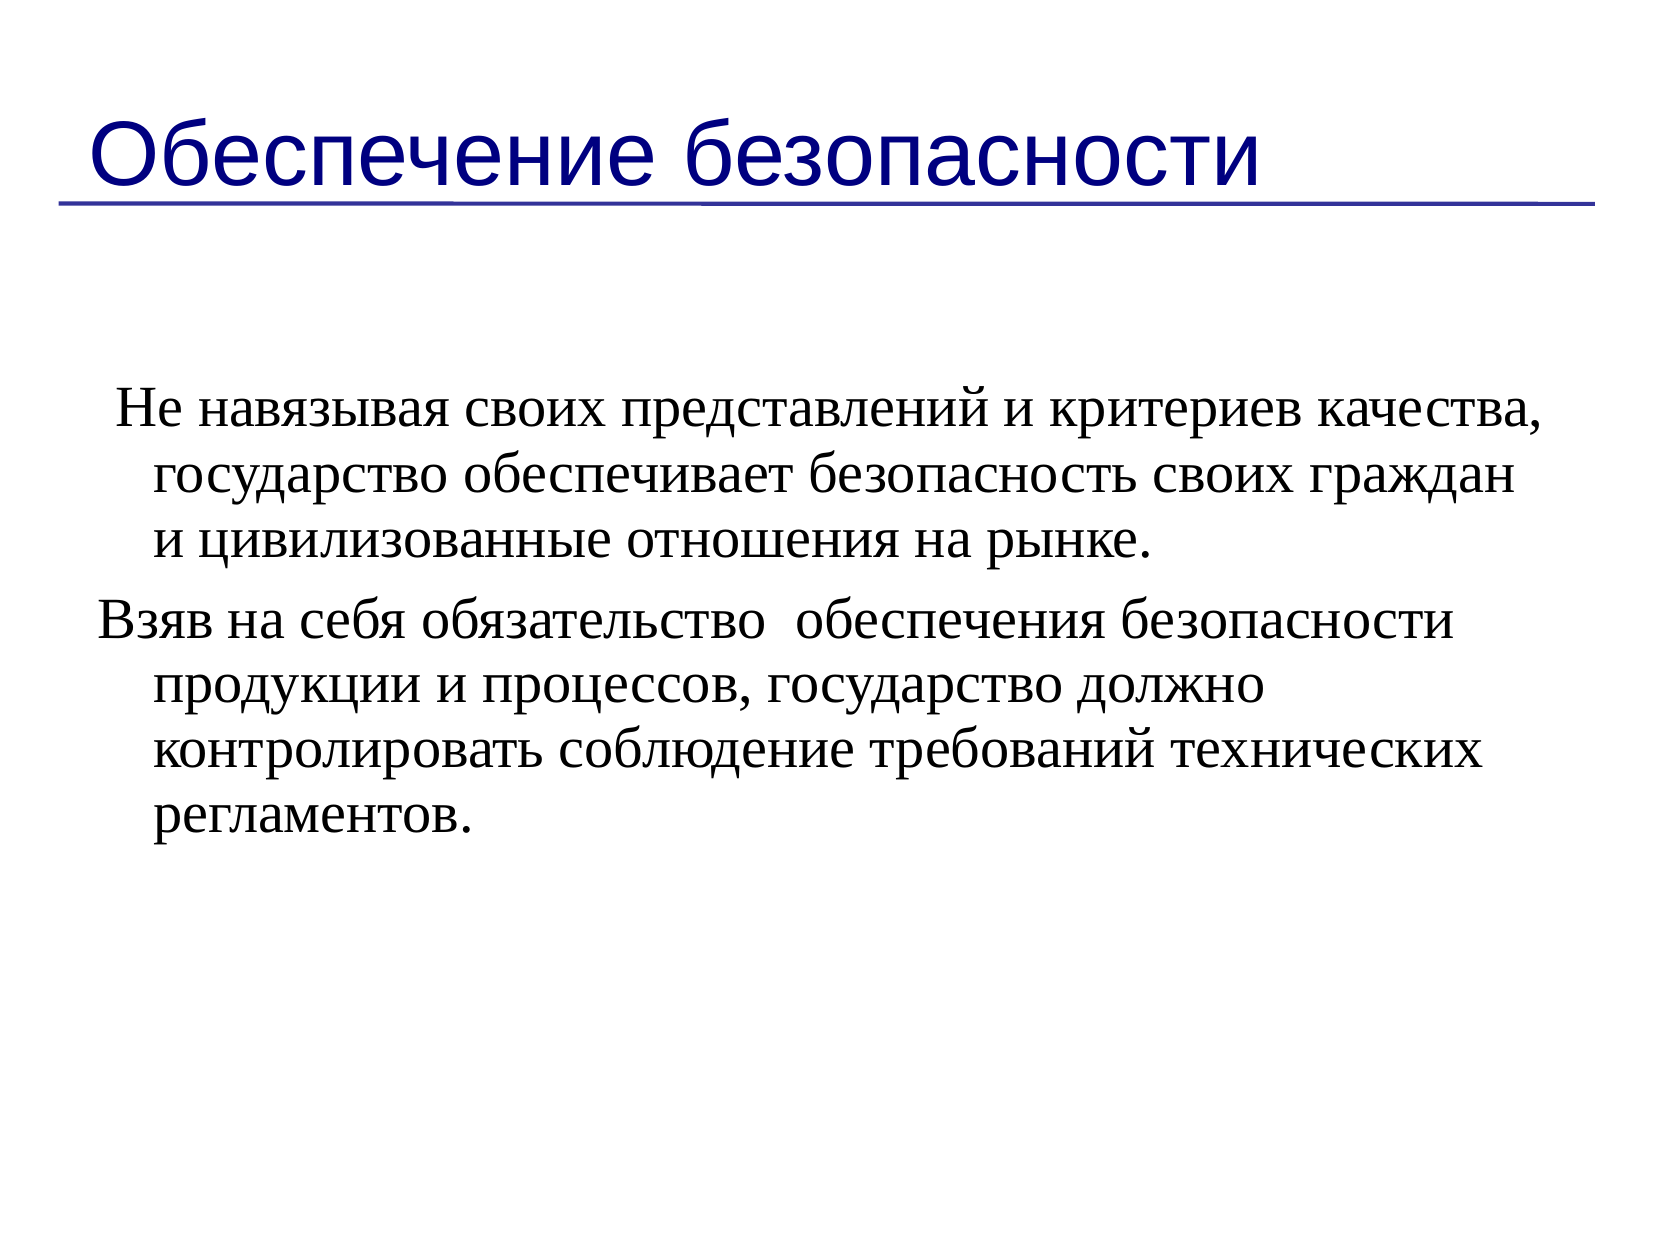

# Обеспечение безопасности
 Не навязывая своих представлений и критериев качества, государство обеспечивает безопасность своих граждан и цивилизованные отношения на рынке.
Взяв на себя обязательство обеспечения безопасности продукции и процессов, государство должно контролировать соблюдение требований технических регламентов.